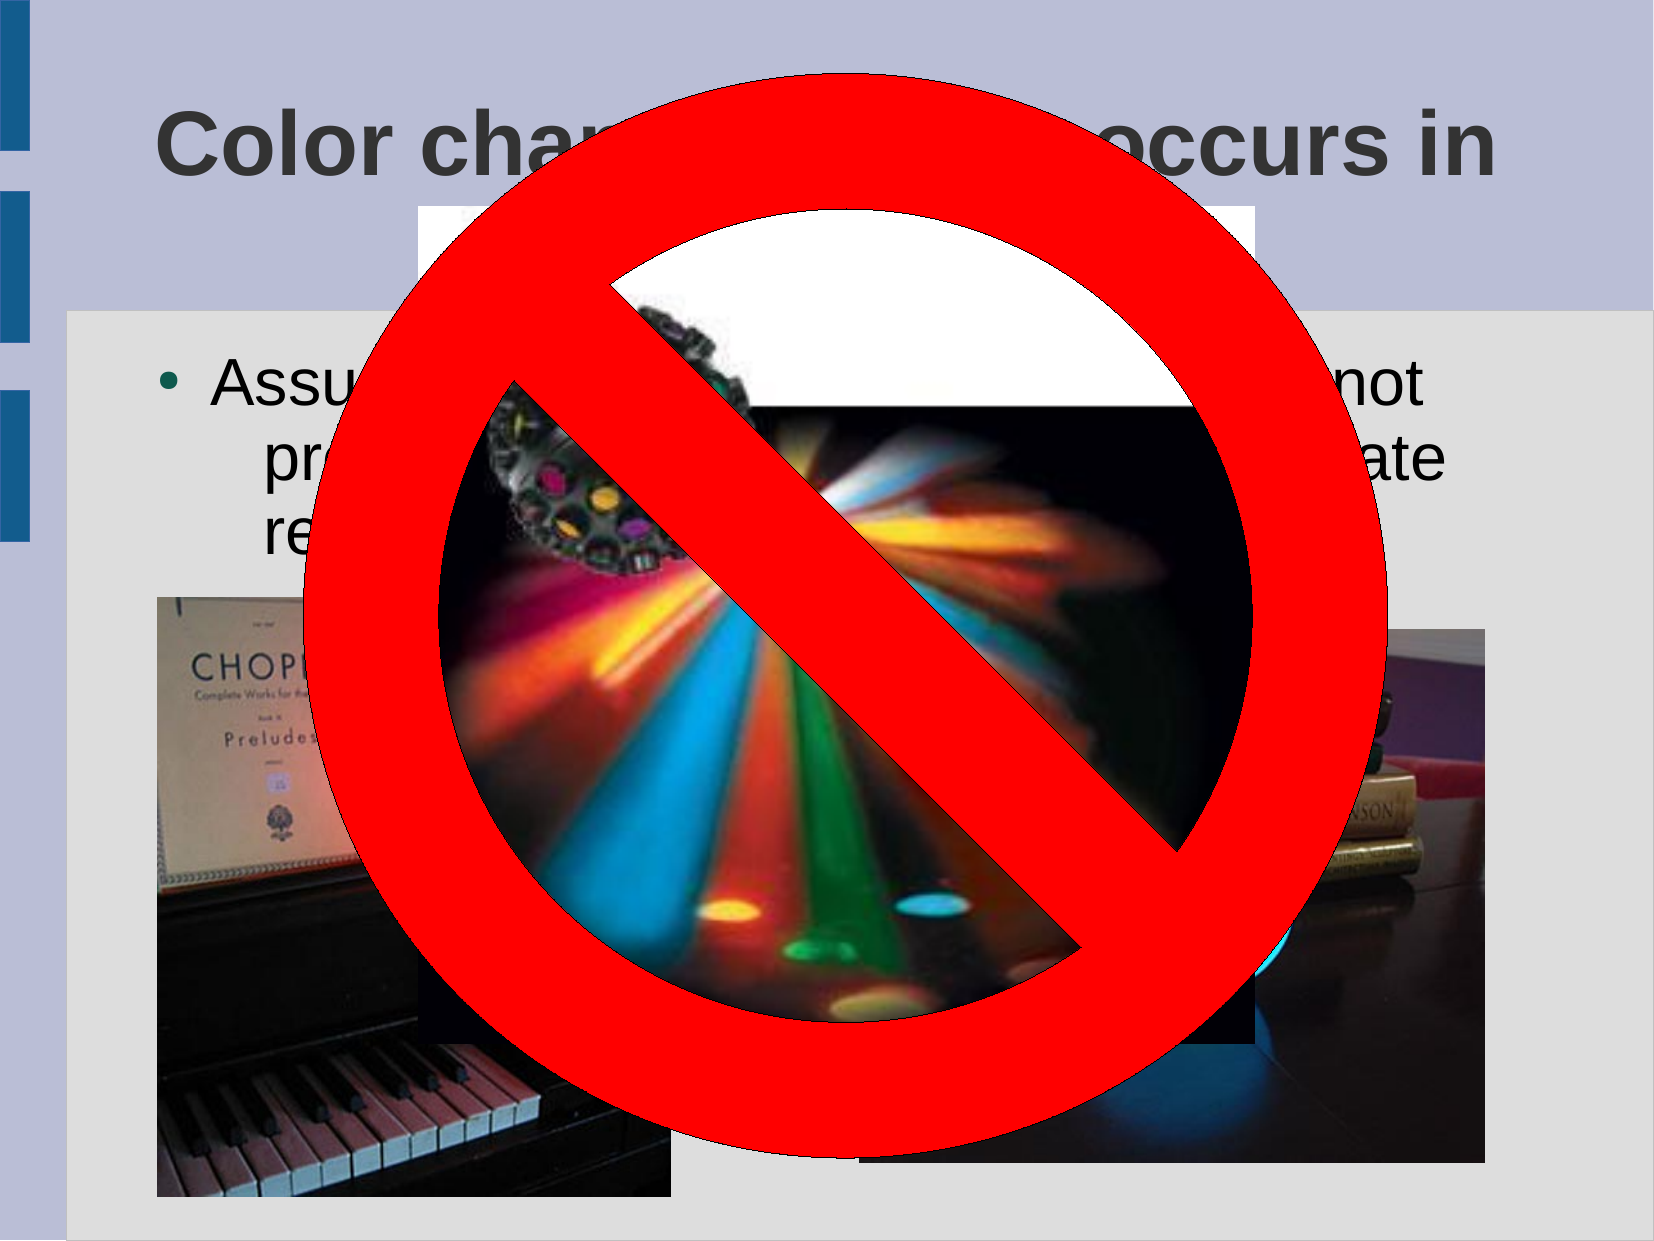

# Color change always occurs in reflectance
Assumption: color changes which are not proportional across all channels indicate reflectance change